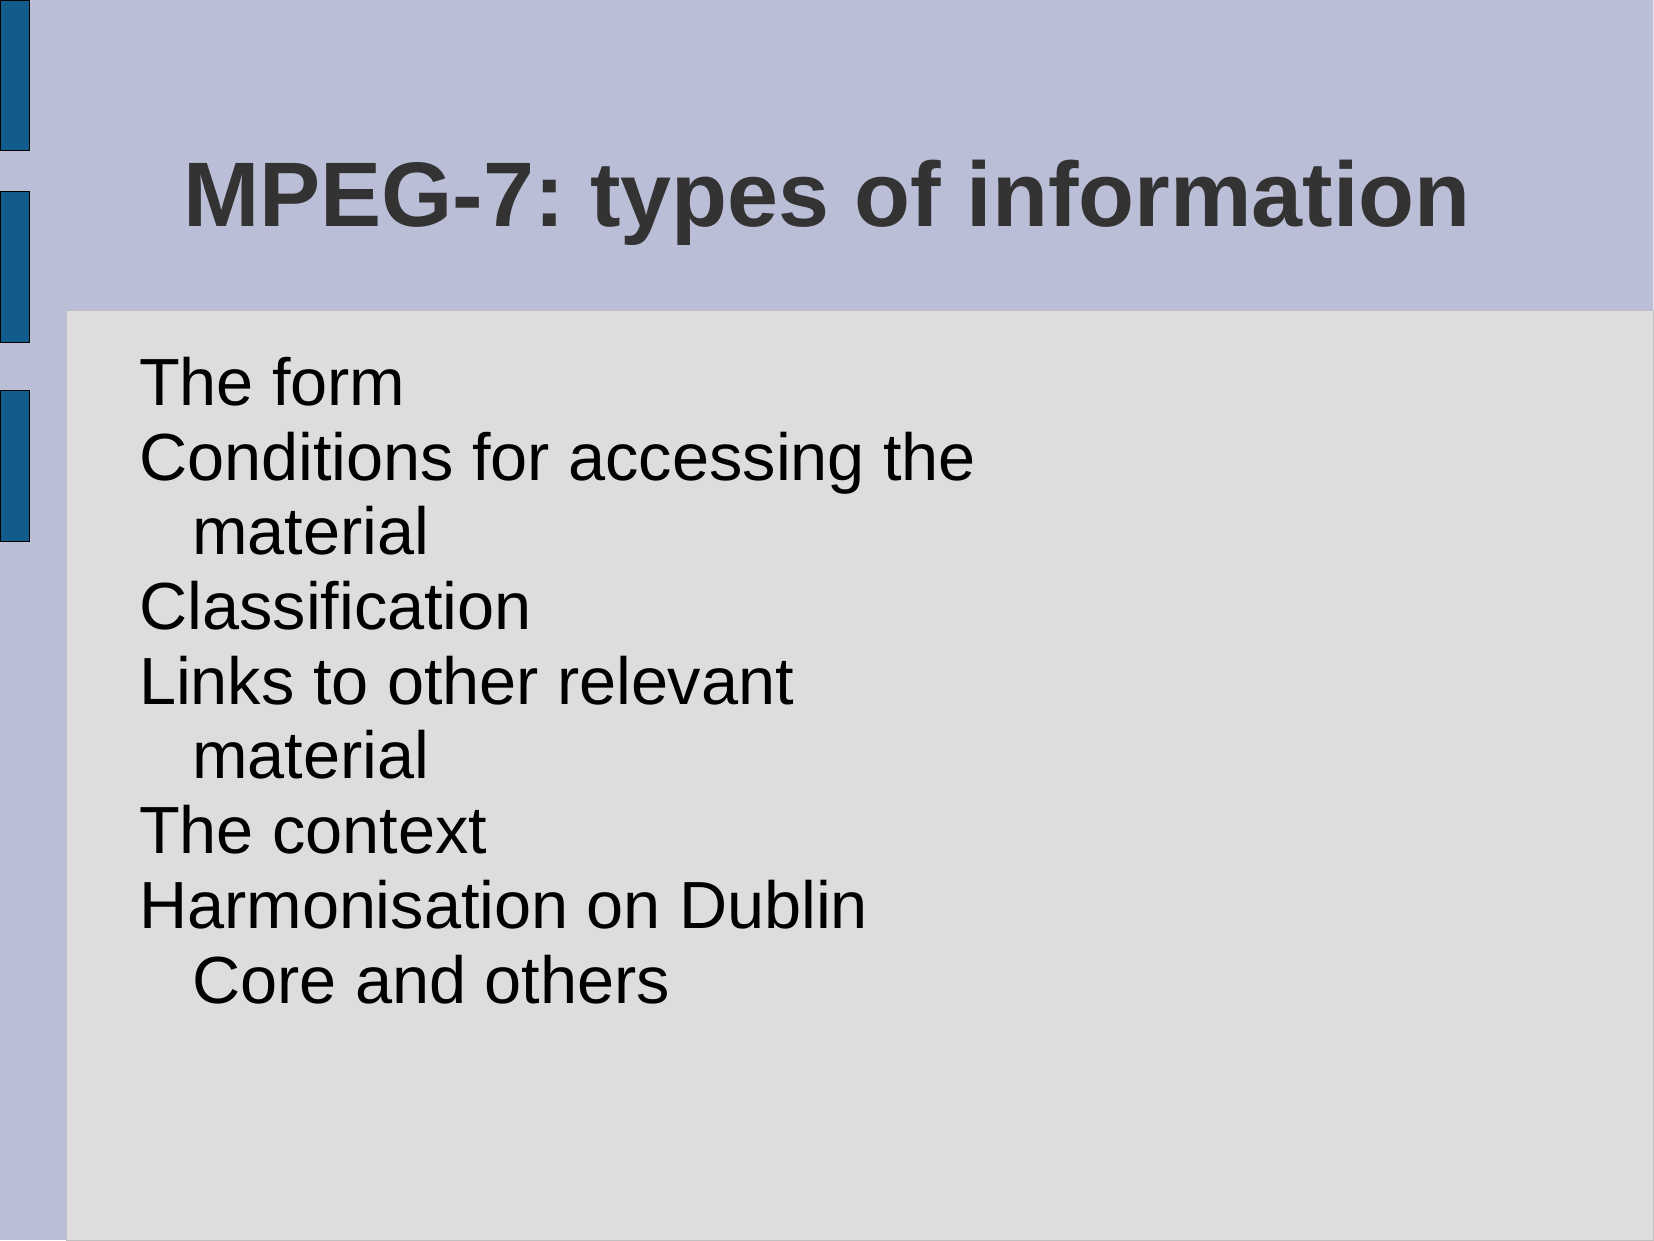

# MPEG-7: types of information
The form
Conditions for accessing the material
Classification
Links to other relevant material
The context
Harmonisation on Dublin Core and others